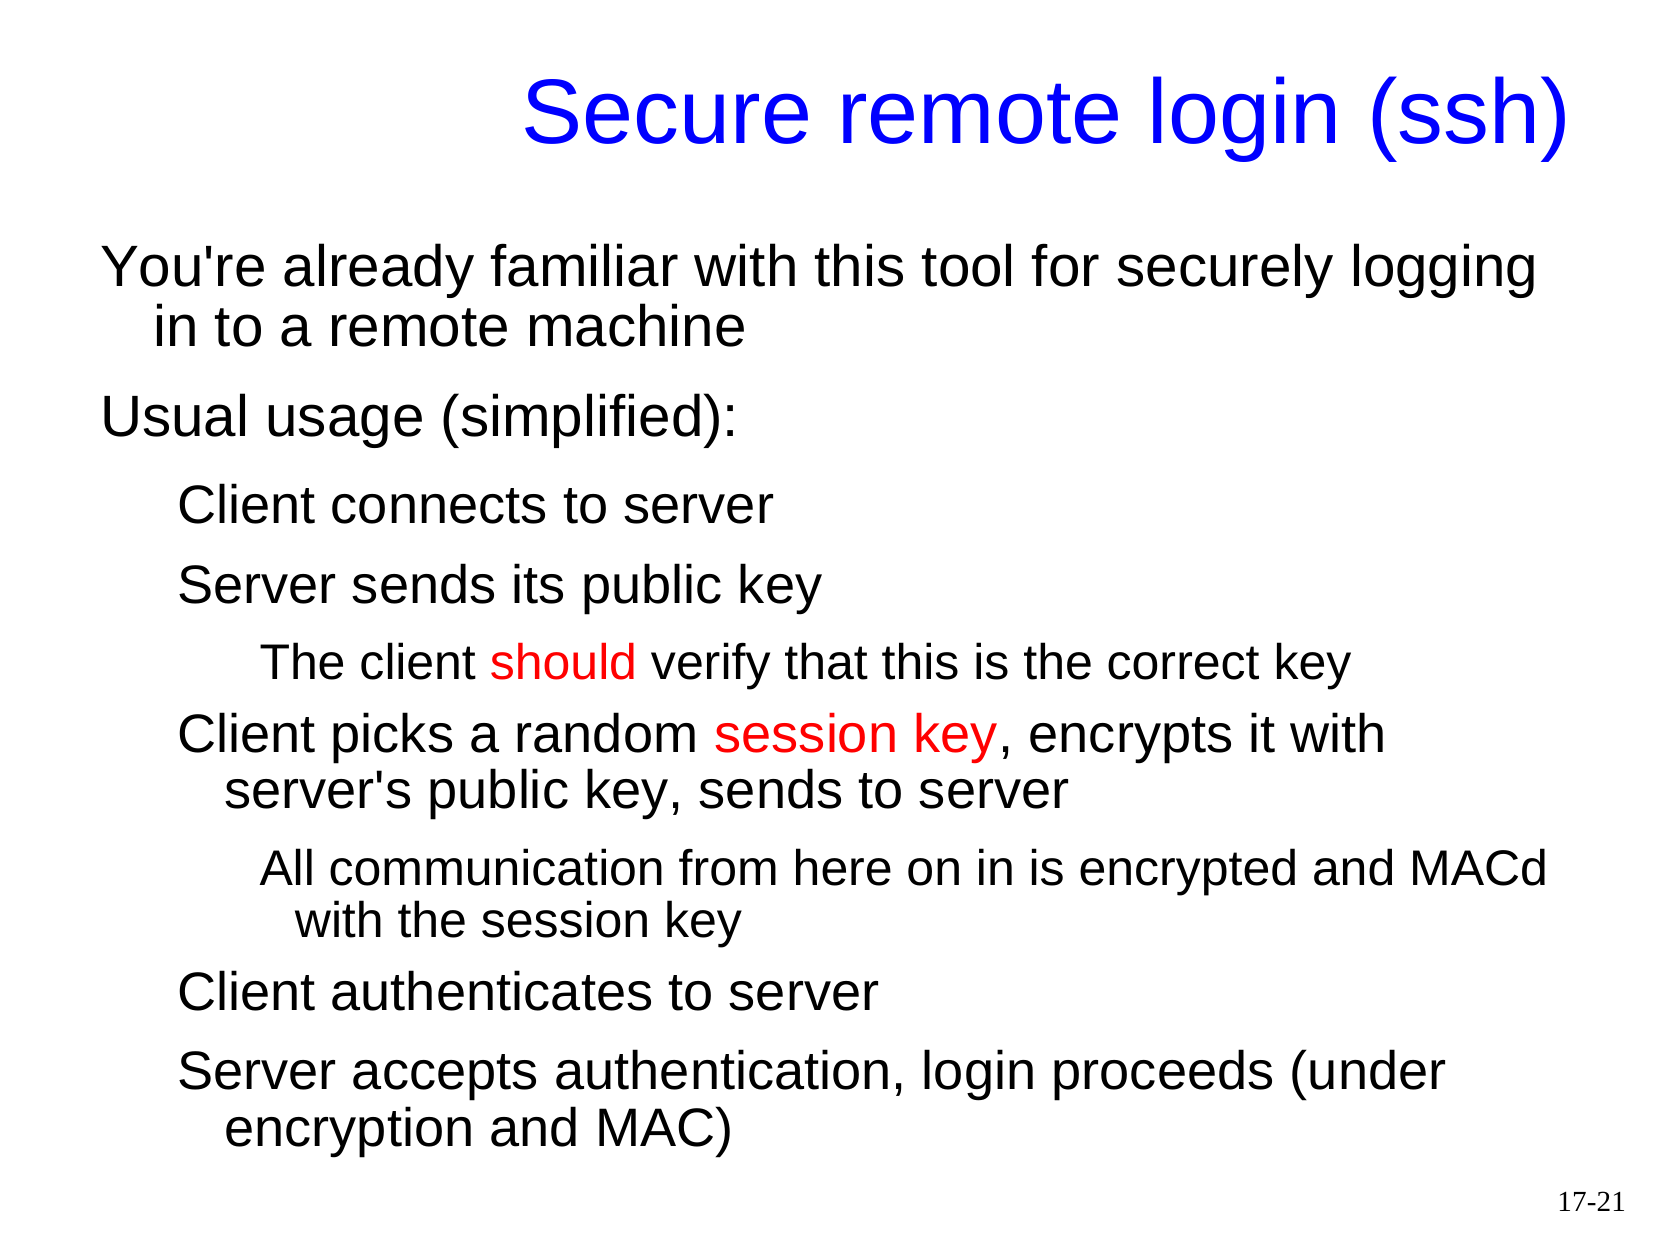

# Secure remote login (ssh)
You're already familiar with this tool for securely logging in to a remote machine
Usual usage (simplified):
Client connects to server
Server sends its public key
The client should verify that this is the correct key
Client picks a random session key, encrypts it with server's public key, sends to server
All communication from here on in is encrypted and MACd with the session key
Client authenticates to server
Server accepts authentication, login proceeds (under encryption and MAC)